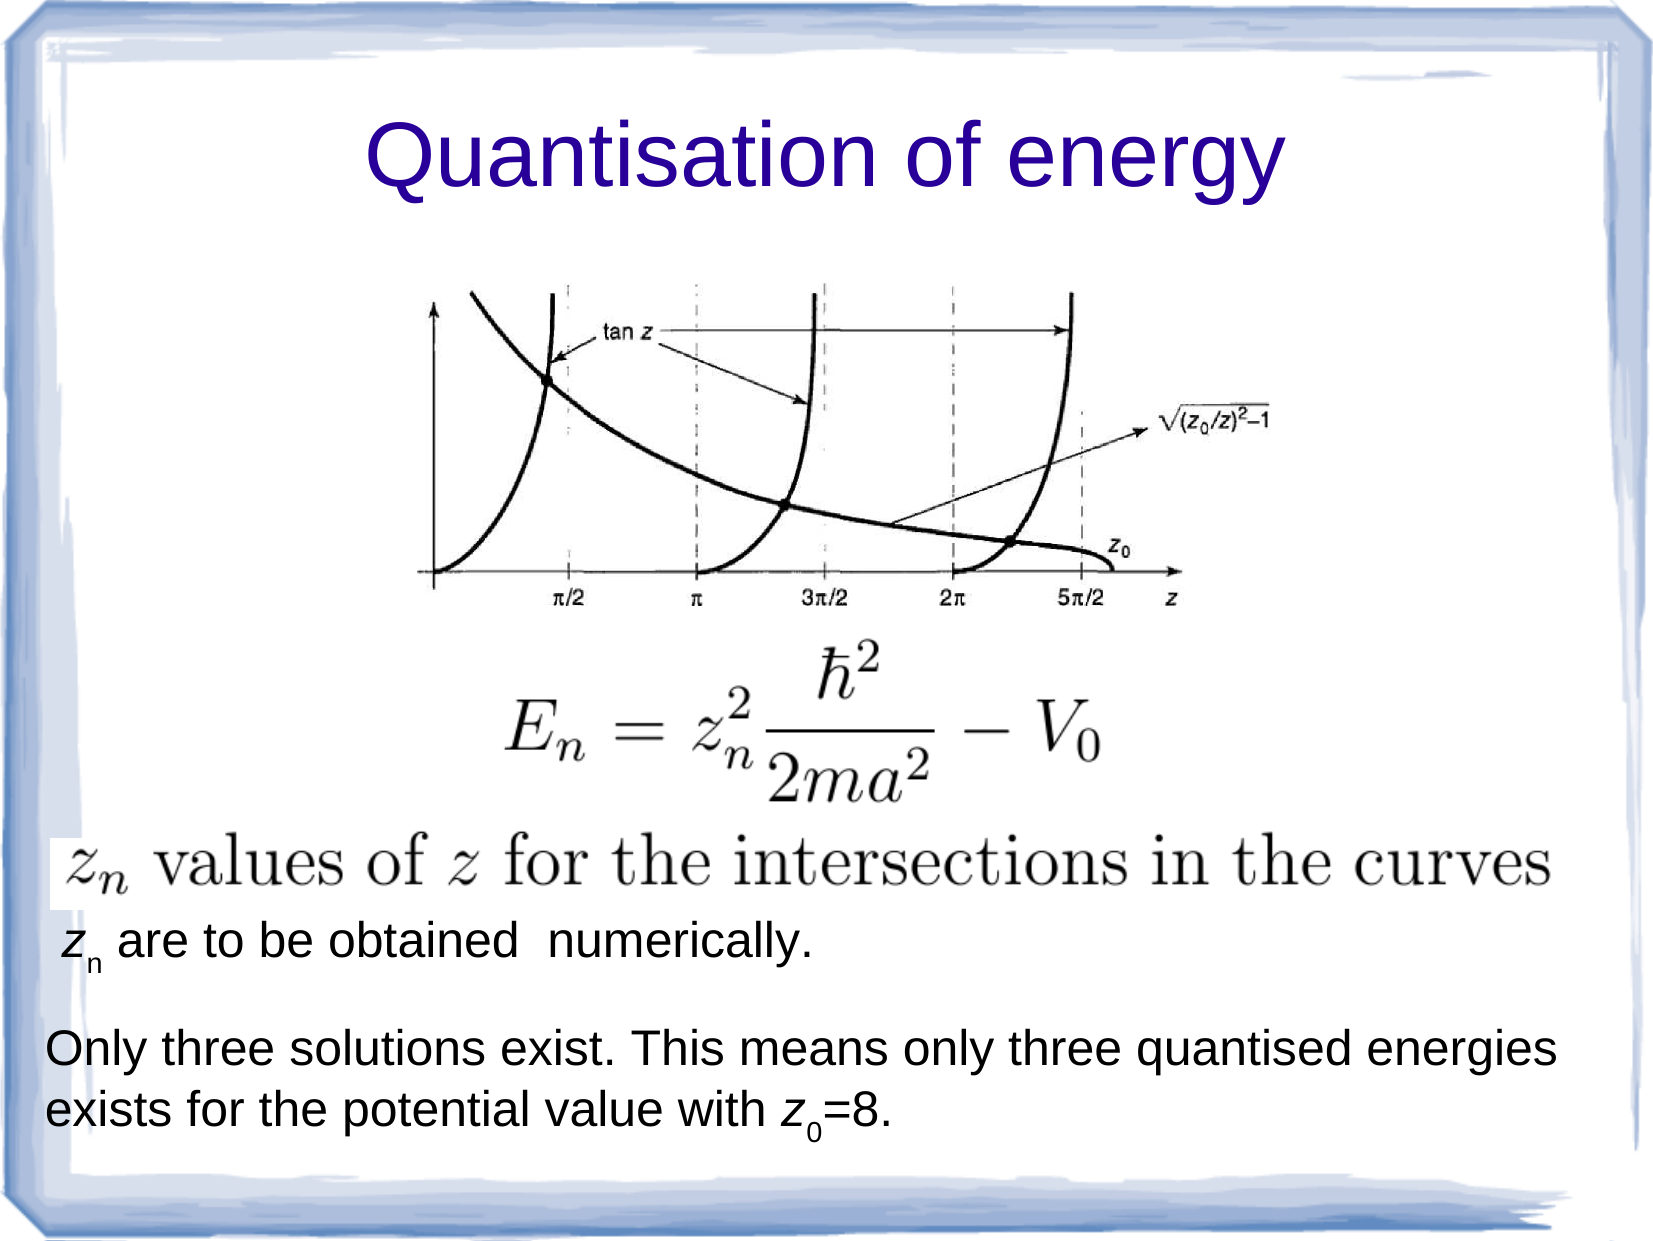

# Quantisation of energy
zn are to be obtained numerically.
Only three solutions exist. This means only three quantised energies exists for the potential value with z0=8.